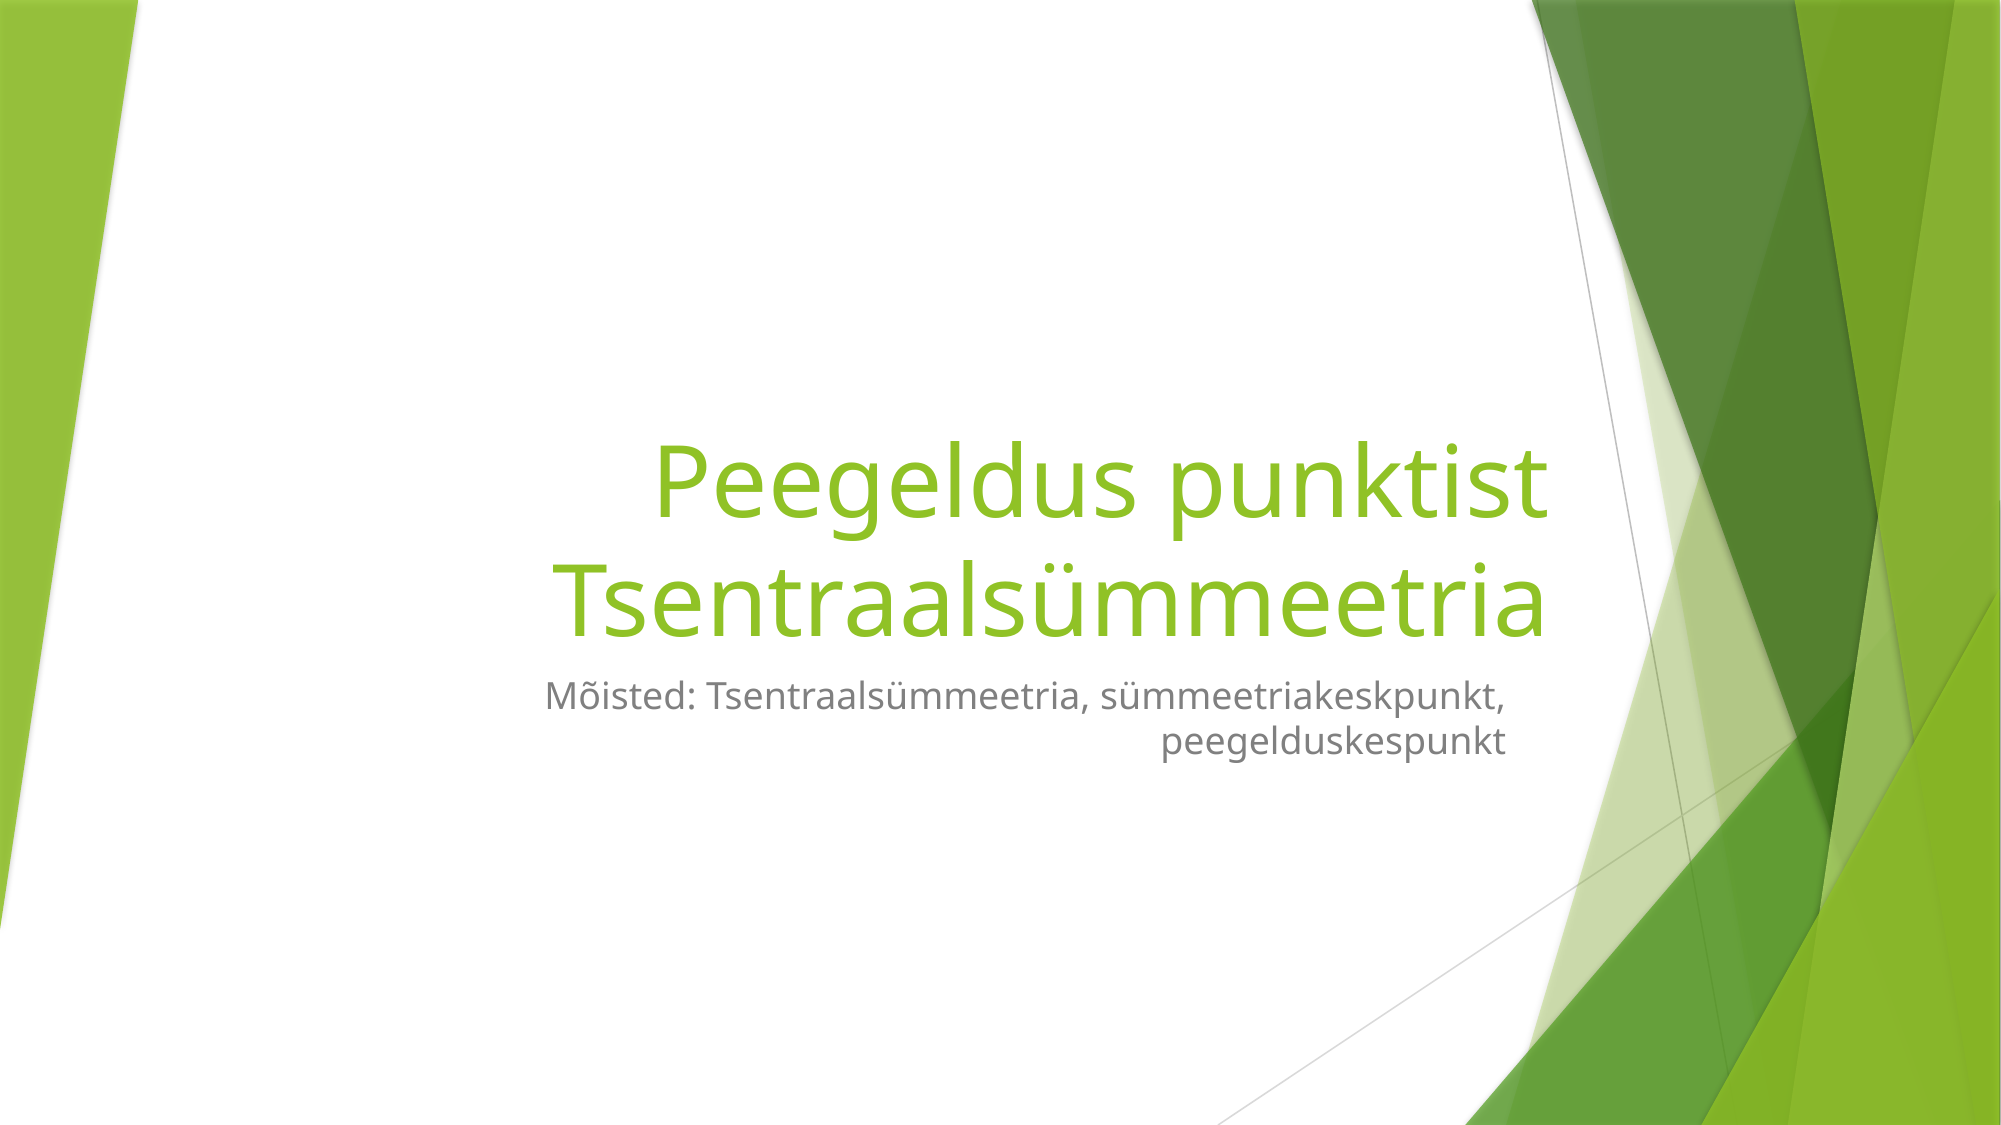

# Peegeldus punktist Tsentraalsümmeetria
Mõisted: Tsentraalsümmeetria, sümmeetriakeskpunkt, peegelduskespunkt